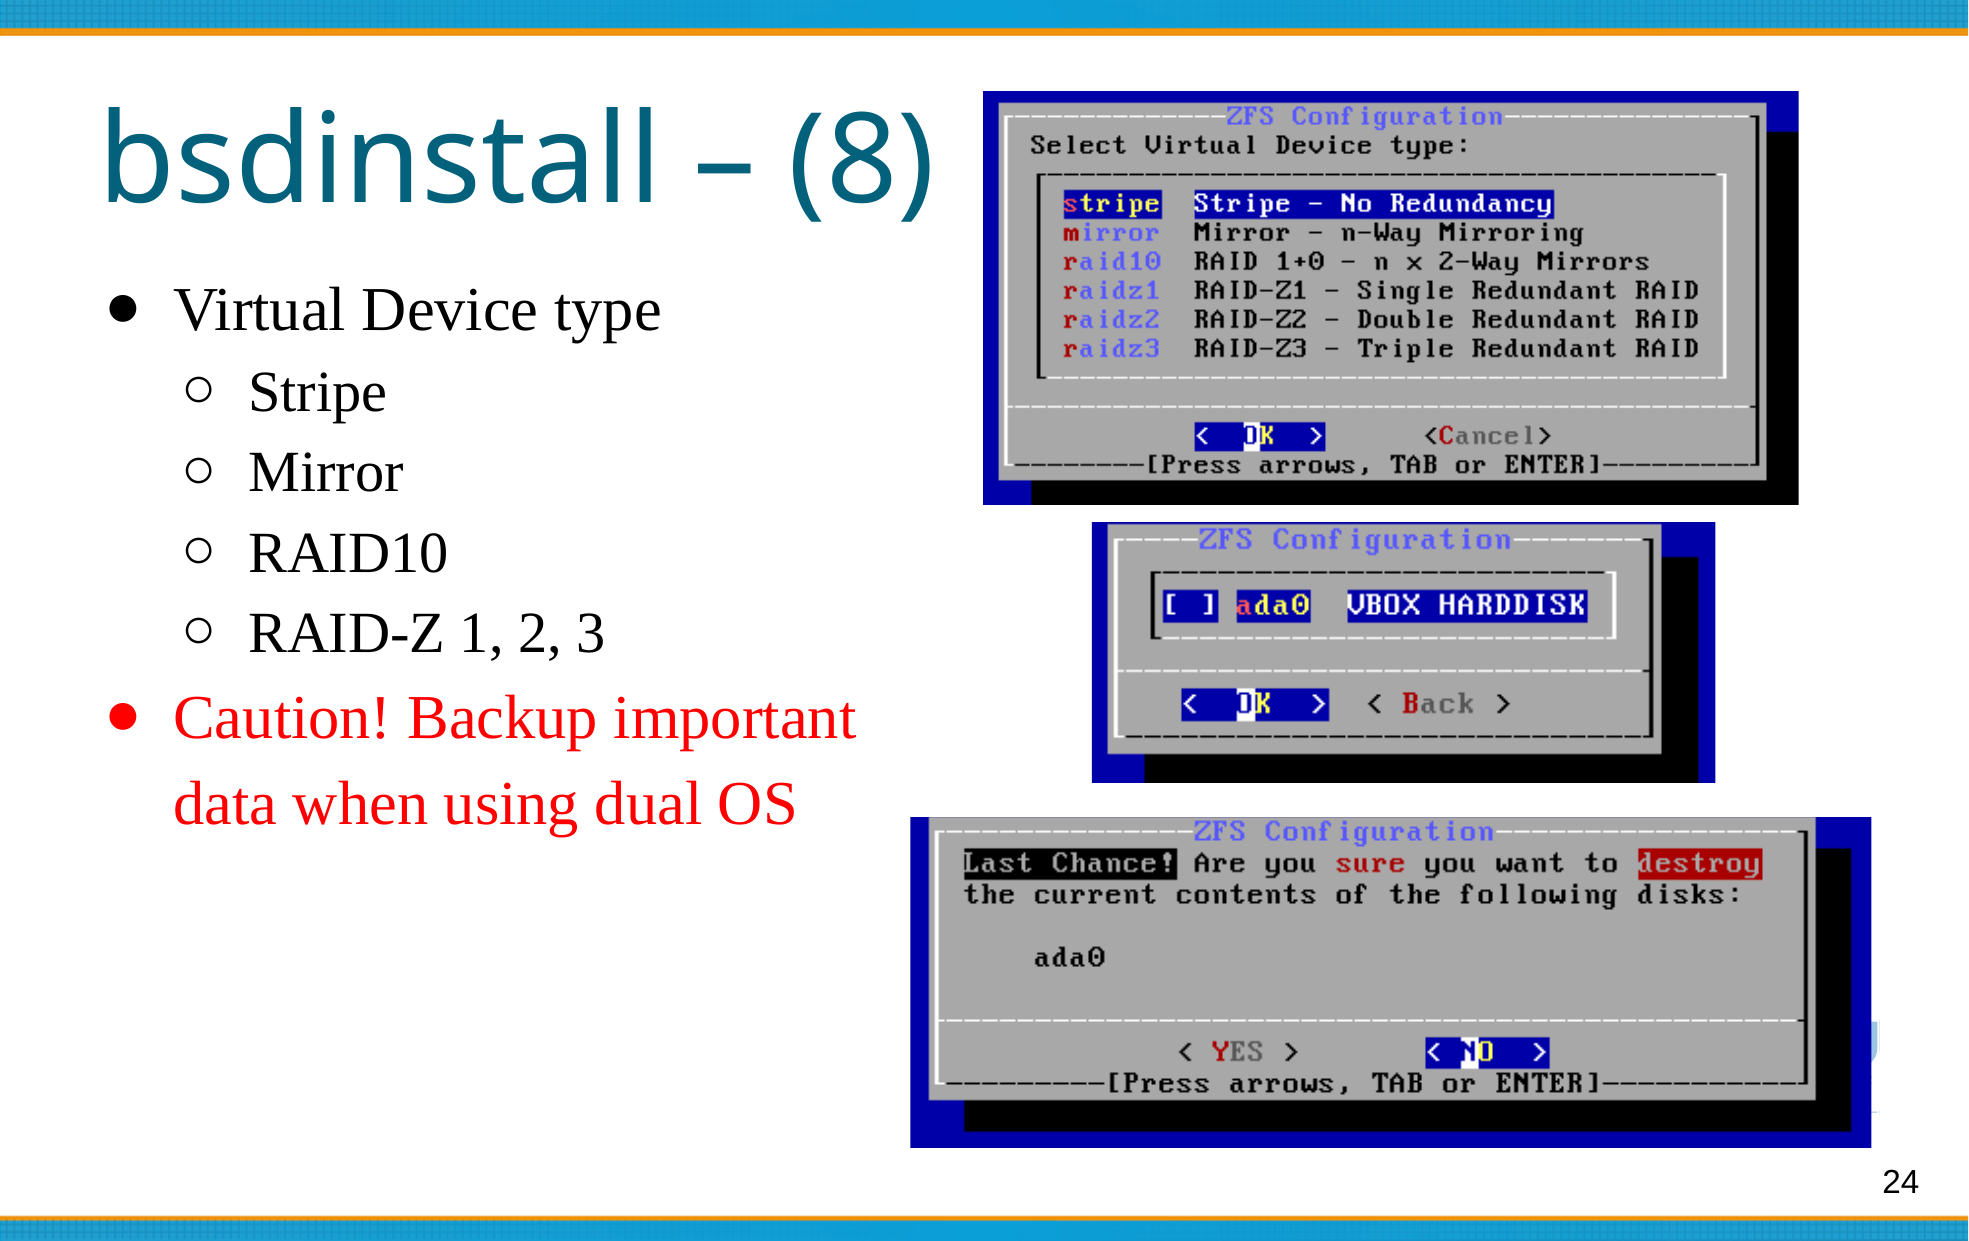

# bsdinstall – (8)
Virtual Device type
Stripe
Mirror
RAID10
RAID-Z 1, 2, 3
Caution! Backup important
data when using dual OS